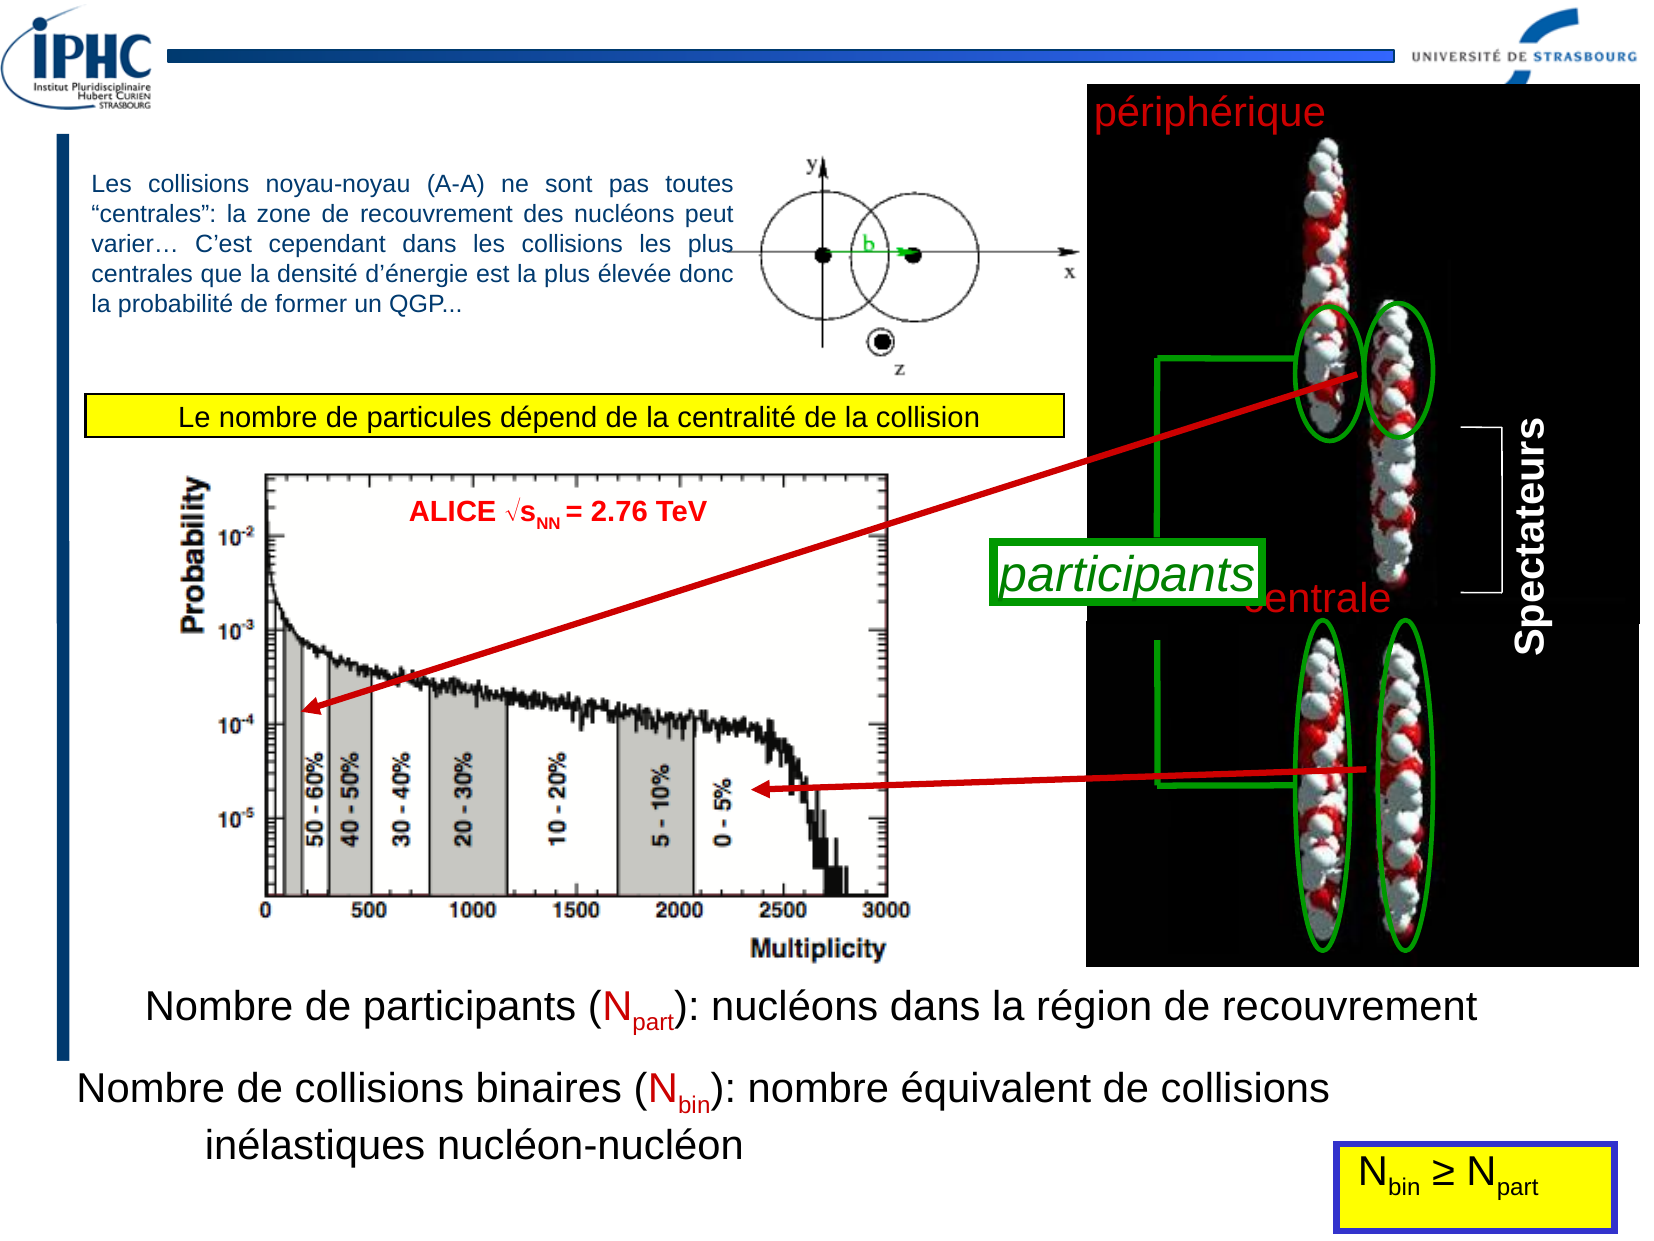

périphérique
centrale
Les collisions noyau-noyau (A-A) ne sont pas toutes “centrales”: la zone de recouvrement des nucléons peut varier… C’est cependant dans les collisions les plus centrales que la densité d’énergie est la plus élevée donc la probabilité de former un QGP...
participants
Spectateurs
Le nombre de particules dépend de la centralité de la collision
ALICE √sNN = 2.76 TeV
Nombre de participants (Npart): nucléons dans la région de recouvrement
Nombre de collisions binaires (Nbin): nombre équivalent de collisions 			inélastiques nucléon-nucléon
52
11/2010
U.E. Recherches Actuelles - Master I - Université de STRASBOURG
Nbin ≥ Npart